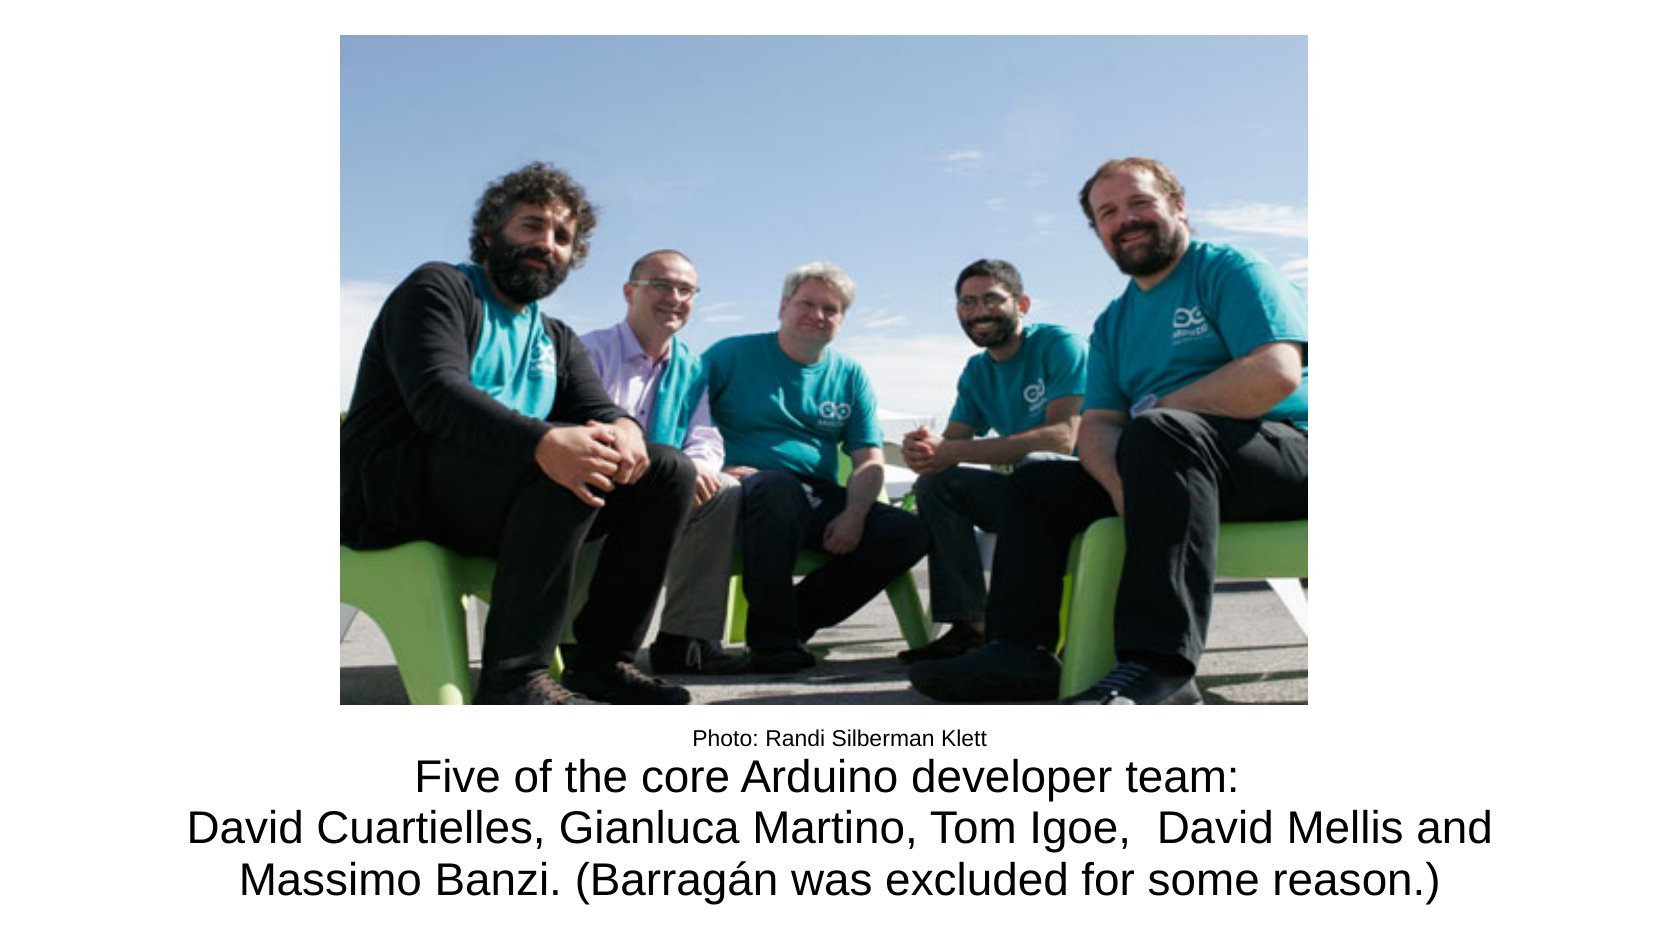

# Photo: Randi Silberman Klett Five of the core Arduino developer team: David Cuartielles, Gianluca Martino, Tom Igoe, David Mellis and Massimo Banzi. (Barragán was excluded for some reason.)